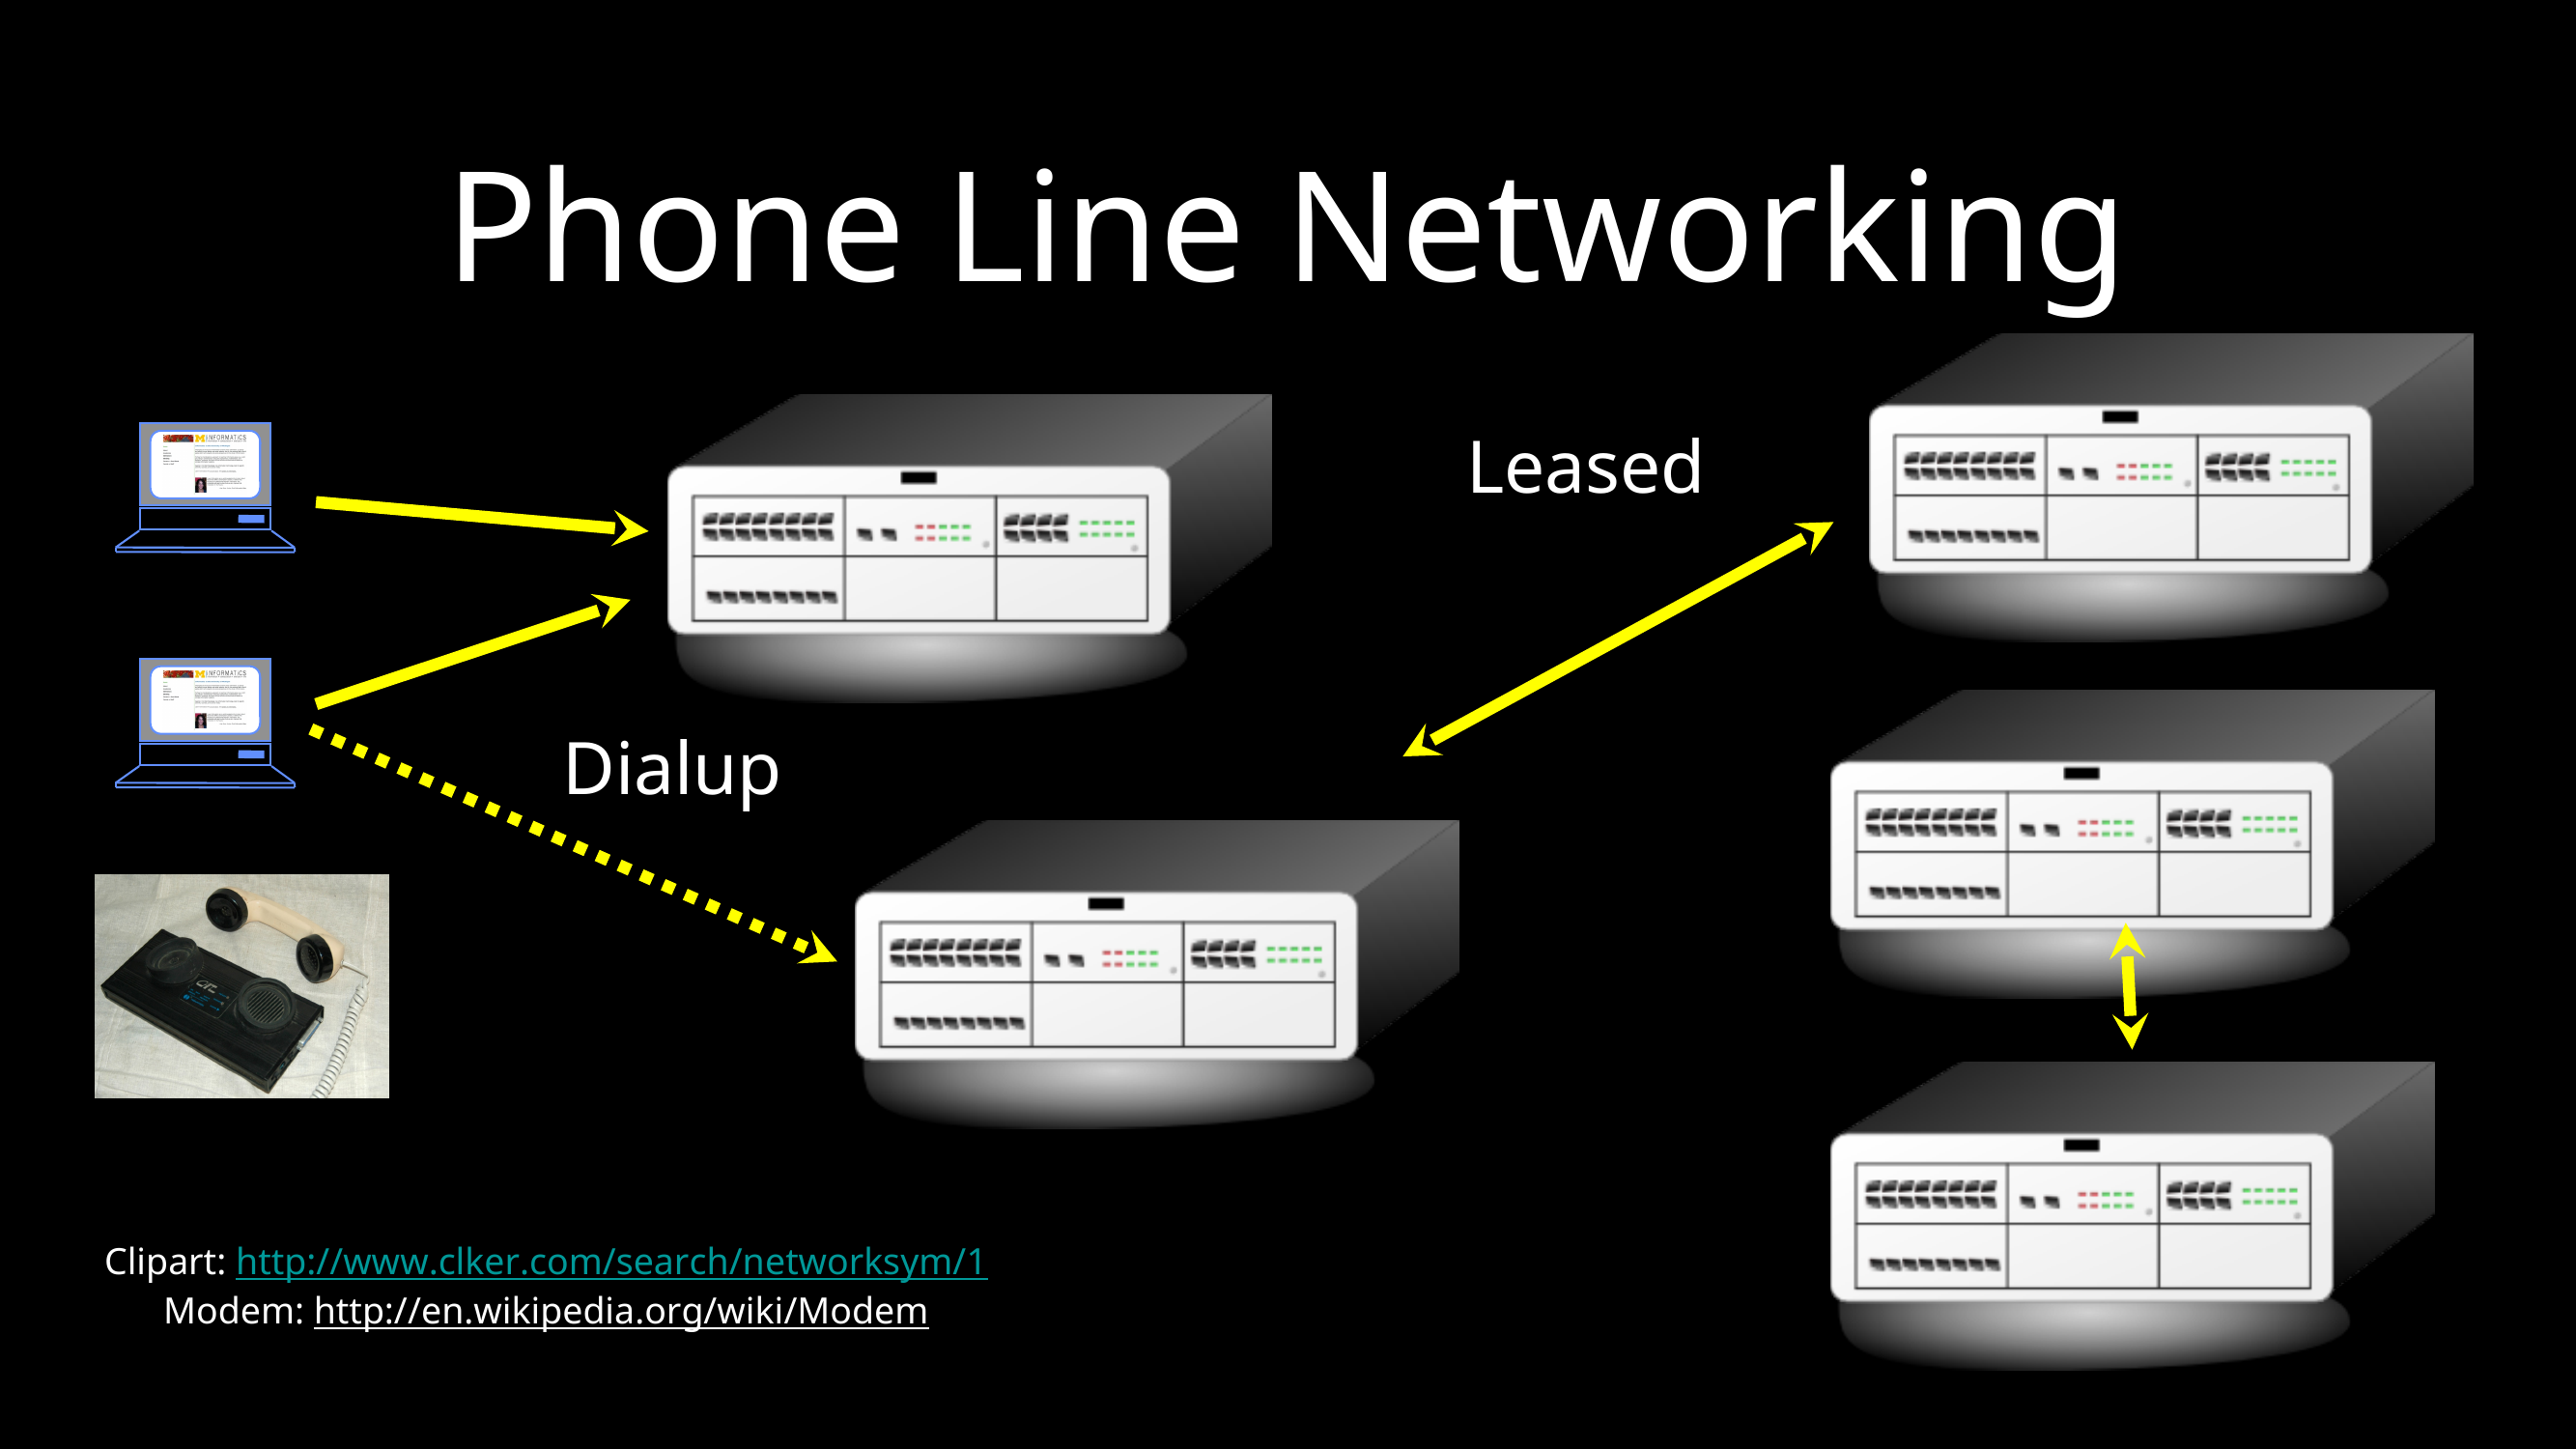

# Phone Line Networking
Leased
Dialup
Clipart: http://www.clker.com/search/networksym/1
Modem: http://en.wikipedia.org/wiki/Modem